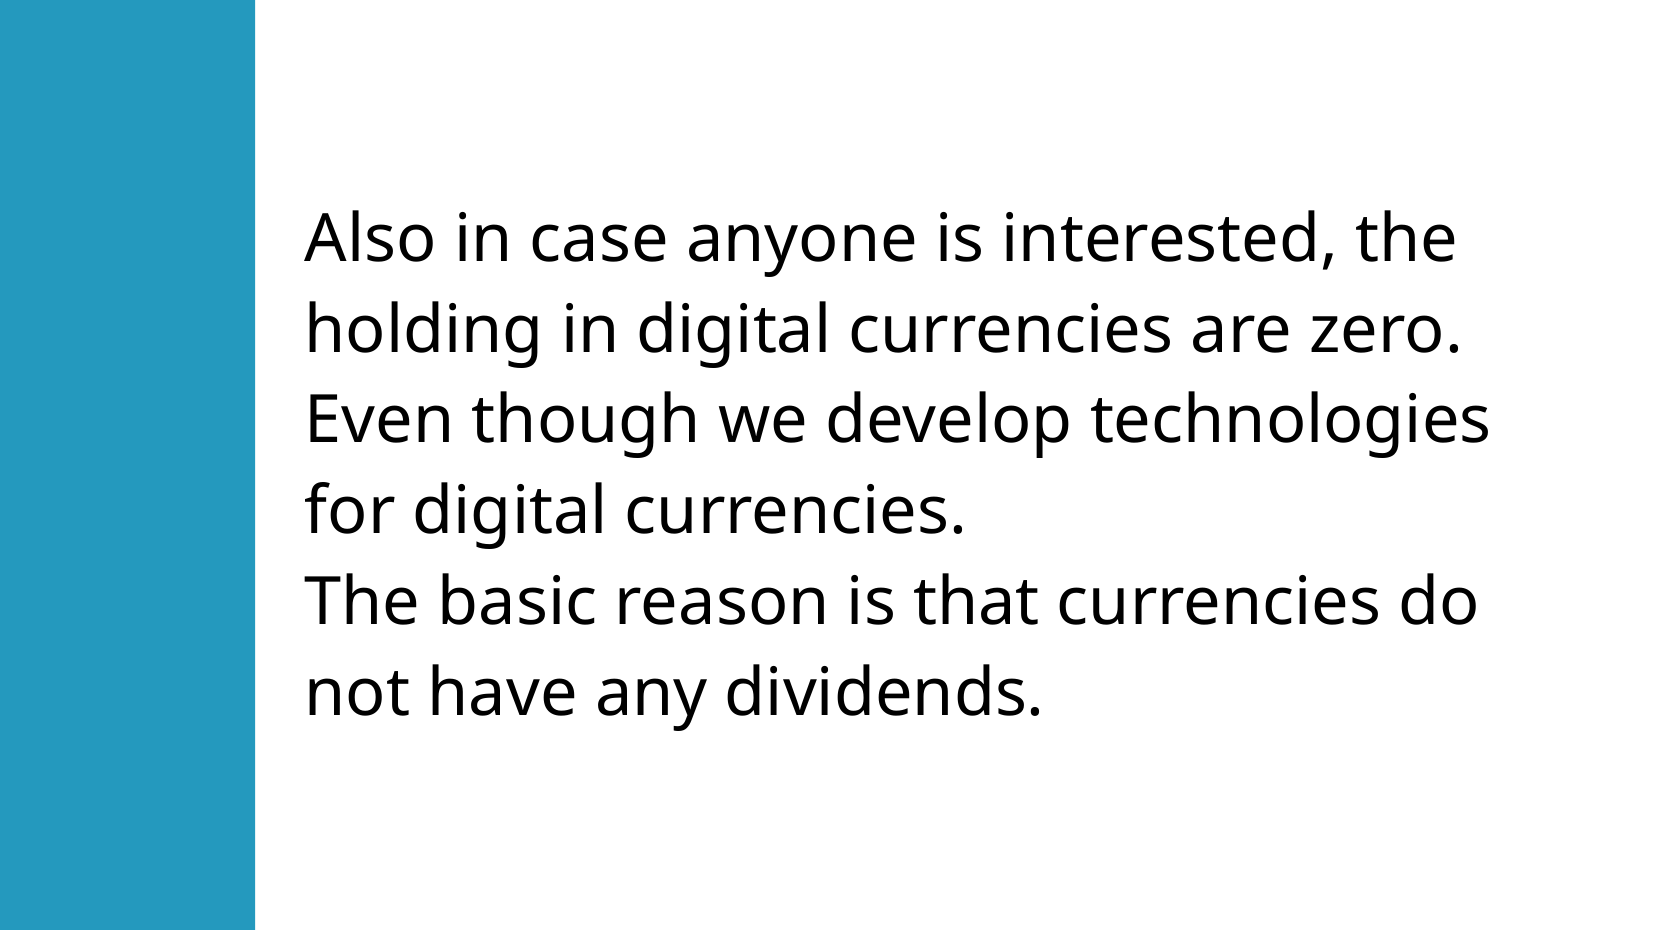

# Also in case anyone is interested, the holding in digital currencies are zero. Even though we develop technologies for digital currencies. The basic reason is that currencies do not have any dividends.